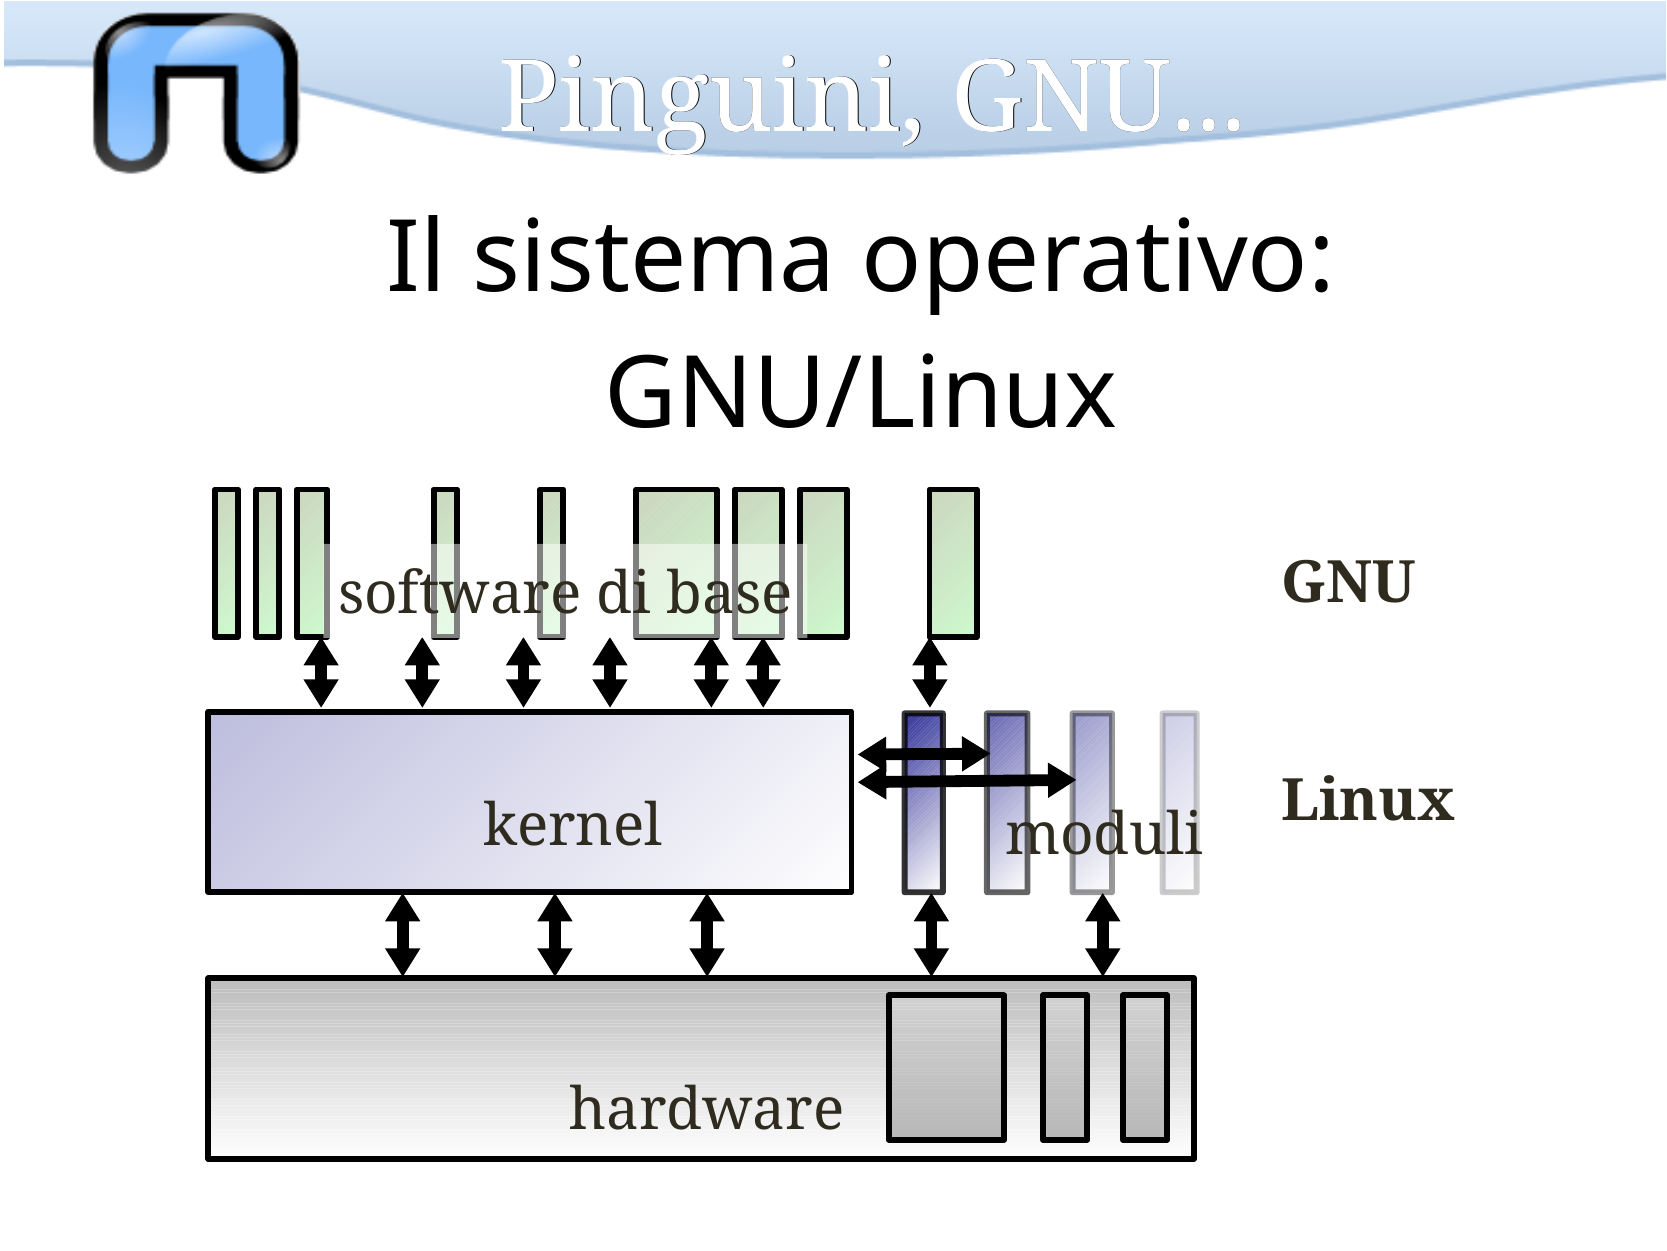

Pinguini, GNU...
# Il sistema operativo: GNU/Linux
GNU
software di base
Linux
kernel
moduli
hardware